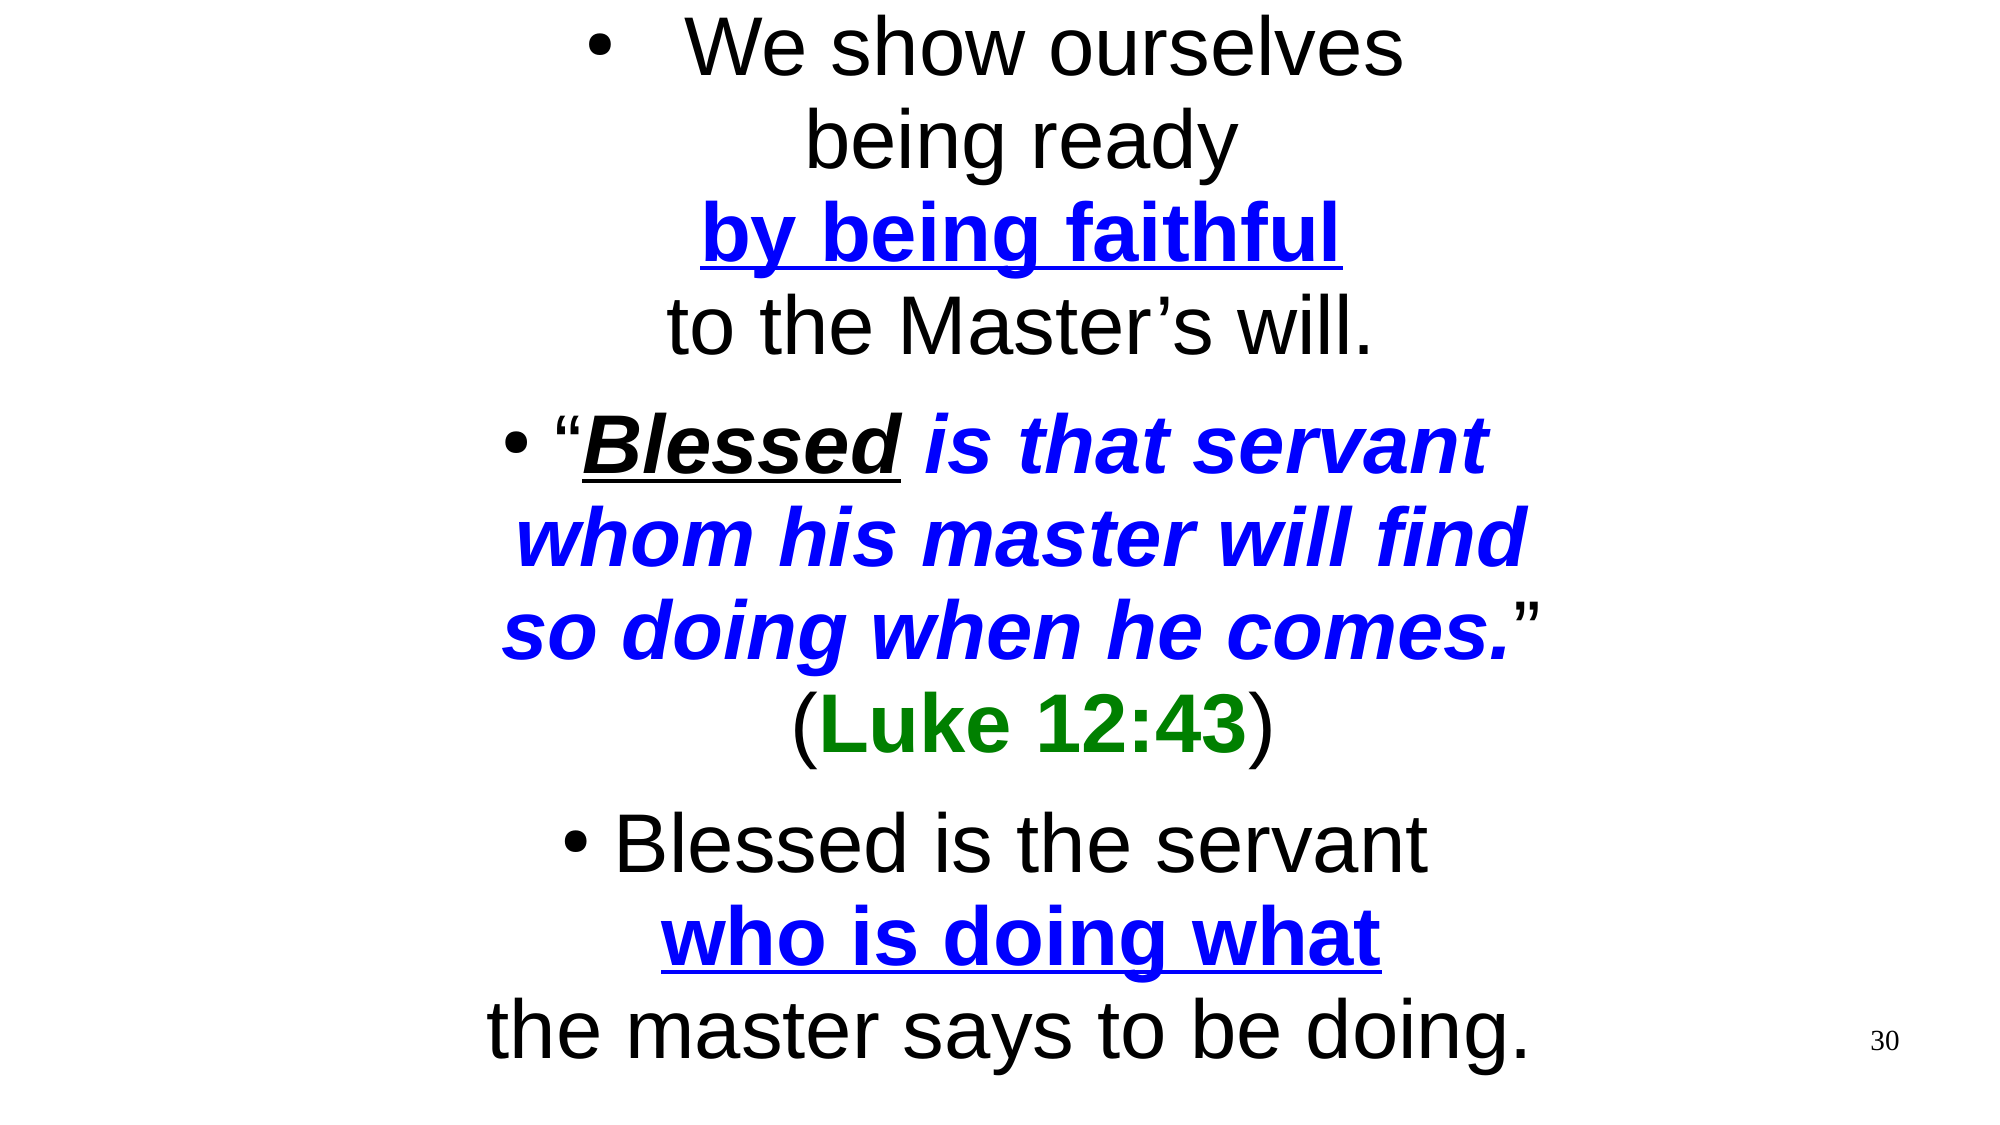

# We show ourselves being ready by being faithful to the Master’s will.
“Blessed is that servant
whom his master will find
so doing when he comes.”
(Luke 12:43)
Blessed is the servant
who is doing what
the master says to be doing.
30